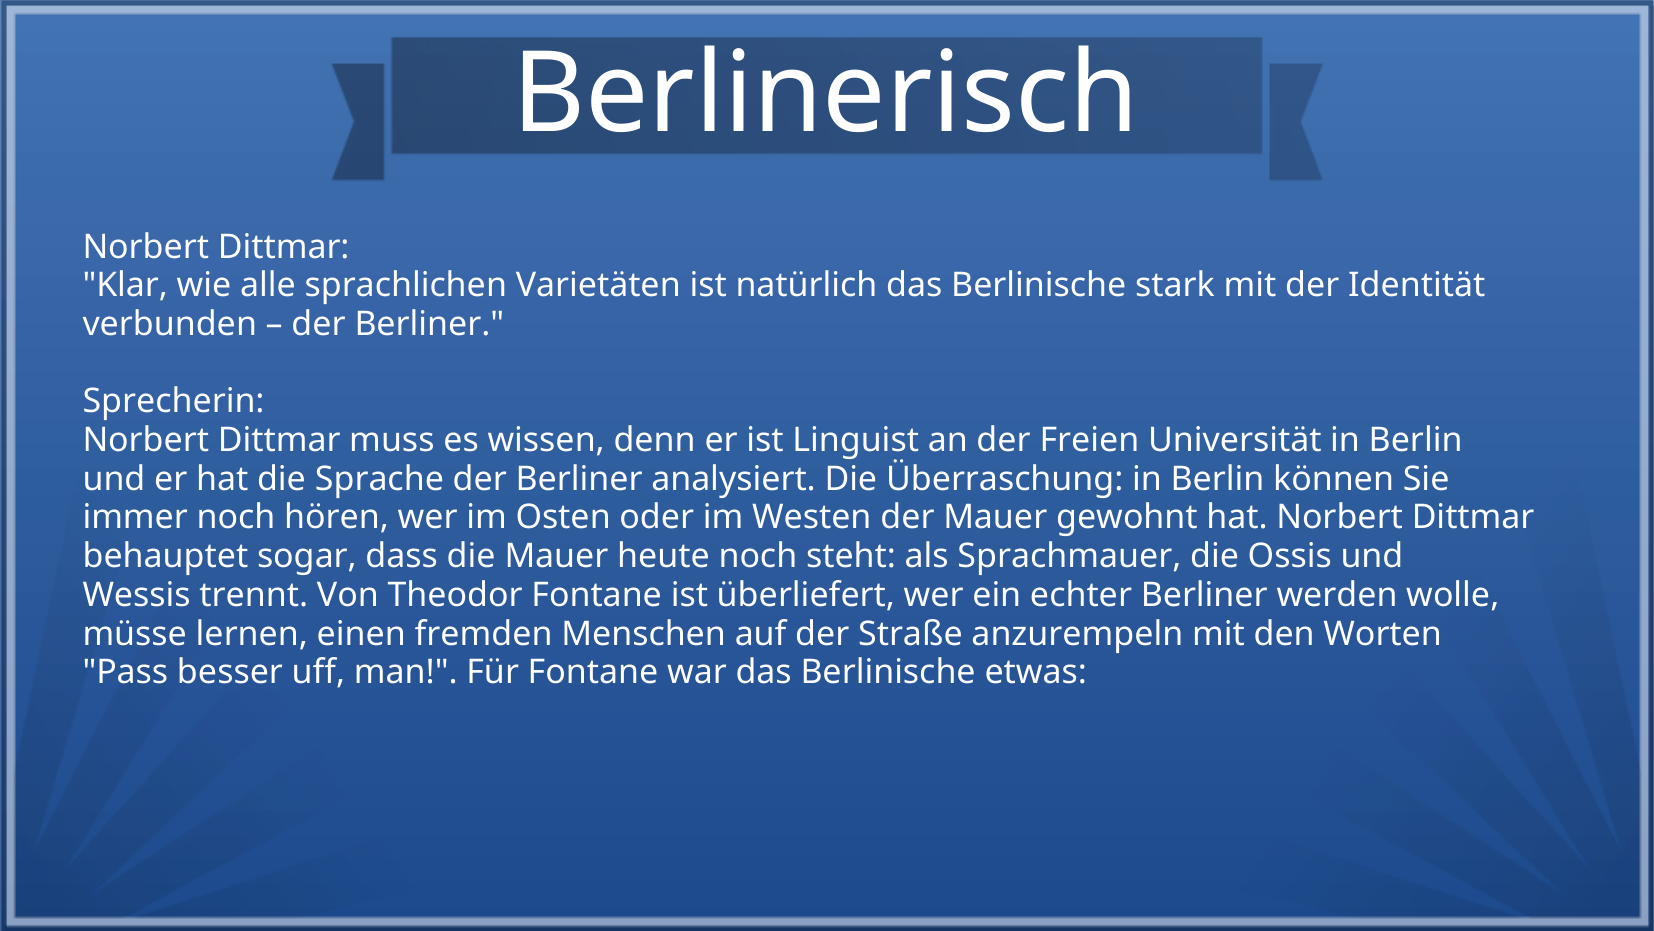

# Berlinerisch
Norbert Dittmar:
"Klar, wie alle sprachlichen Varietäten ist natürlich das Berlinische stark mit der Identität
verbunden – der Berliner."
Sprecherin:
Norbert Dittmar muss es wissen, denn er ist Linguist an der Freien Universität in Berlin
und er hat die Sprache der Berliner analysiert. Die Überraschung: in Berlin können Sie
immer noch hören, wer im Osten oder im Westen der Mauer gewohnt hat. Norbert Dittmar
behauptet sogar, dass die Mauer heute noch steht: als Sprachmauer, die Ossis und
Wessis trennt. Von Theodor Fontane ist überliefert, wer ein echter Berliner werden wolle,
müsse lernen, einen fremden Menschen auf der Straße anzurempeln mit den Worten
"Pass besser uff, man!". Für Fontane war das Berlinische etwas: